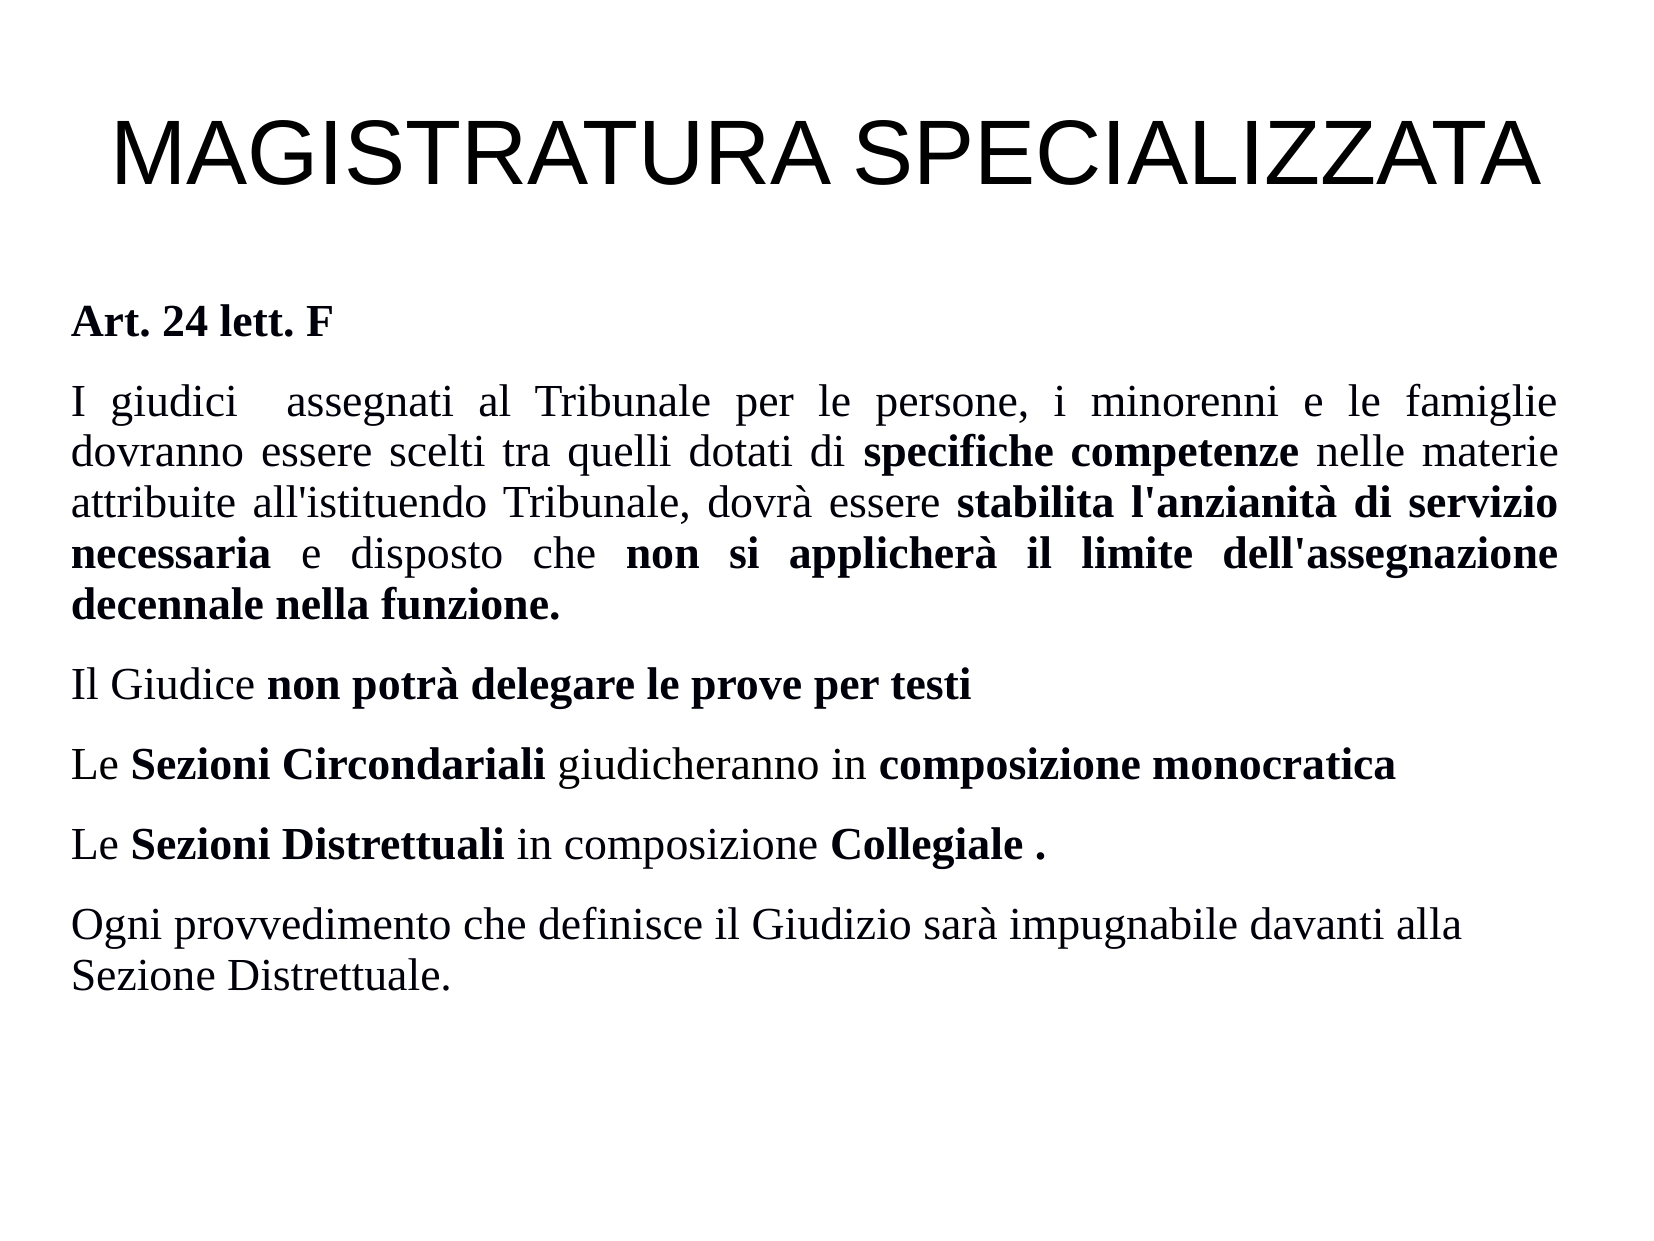

# MAGISTRATURA SPECIALIZZATA
Art. 24 lett. F
I giudici assegnati al Tribunale per le persone, i minorenni e le famiglie dovranno essere scelti tra quelli dotati di specifiche competenze nelle materie attribuite all'istituendo Tribunale, dovrà essere stabilita l'anzianità di servizio necessaria e disposto che non si applicherà il limite dell'assegnazione decennale nella funzione.
Il Giudice non potrà delegare le prove per testi
Le Sezioni Circondariali giudicheranno in composizione monocratica
Le Sezioni Distrettuali in composizione Collegiale .
Ogni provvedimento che definisce il Giudizio sarà impugnabile davanti alla Sezione Distrettuale.